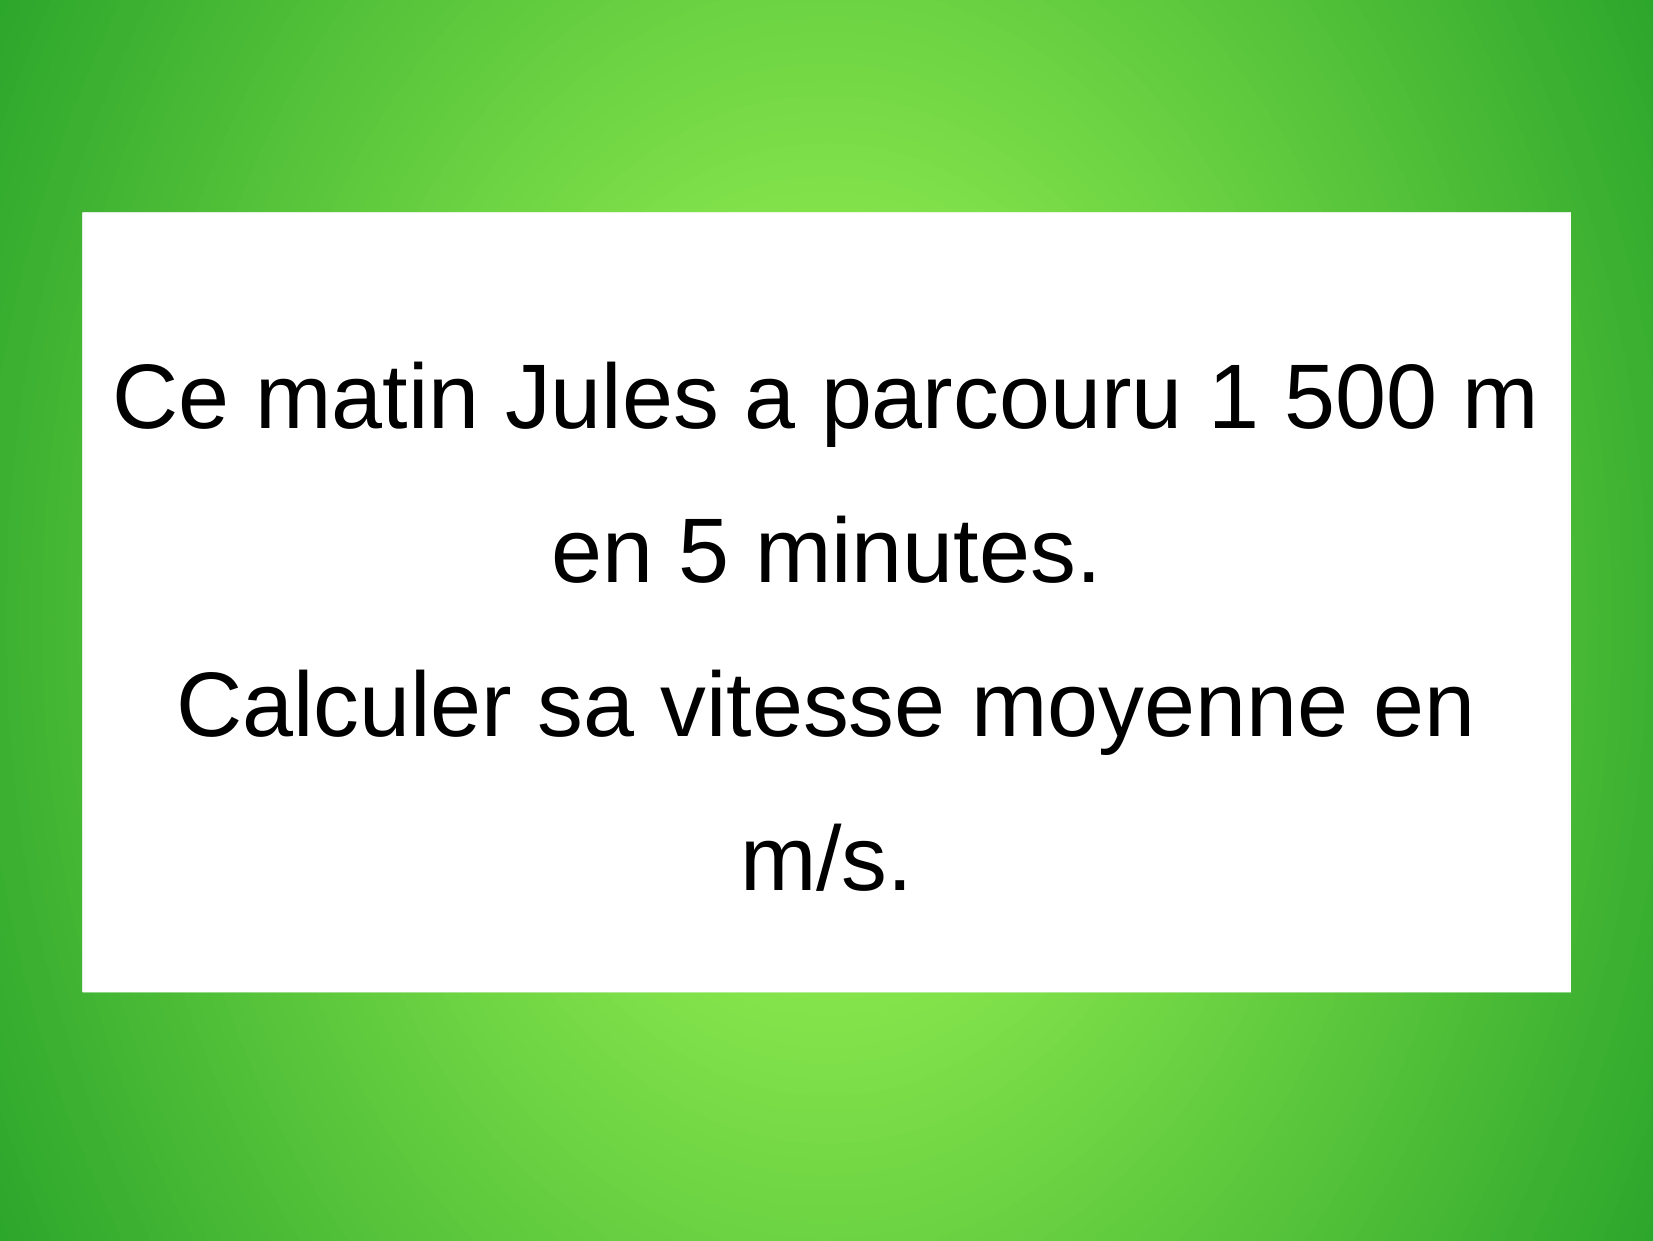

#
Ce matin Jules a parcouru 1 500 m en 5 minutes.
Calculer sa vitesse moyenne en m/s.